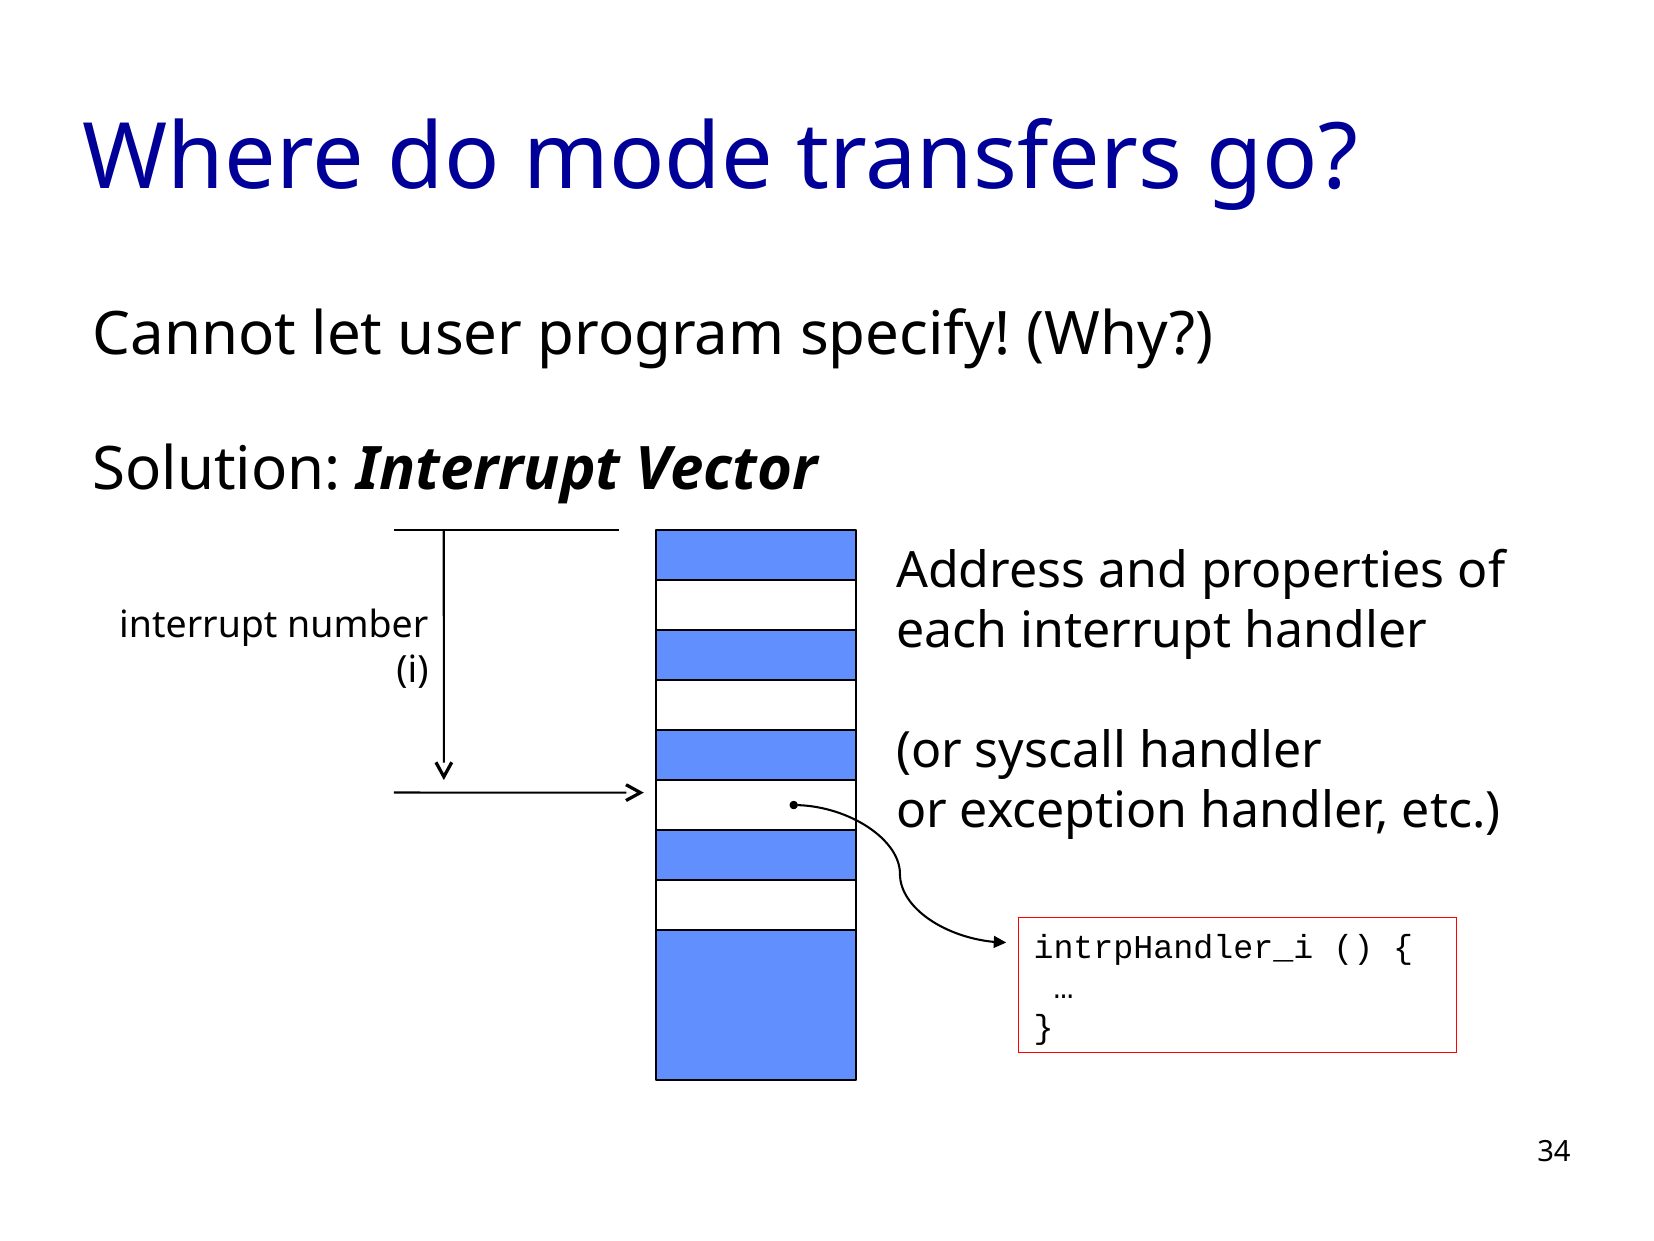

# Where do mode transfers go?
Cannot let user program specify! (Why?)
Solution: Interrupt Vector
Address and properties of each interrupt handler
(or syscall handler
or exception handler, etc.)
interrupt number
(i)
intrpHandler_i () {
 …
}
34